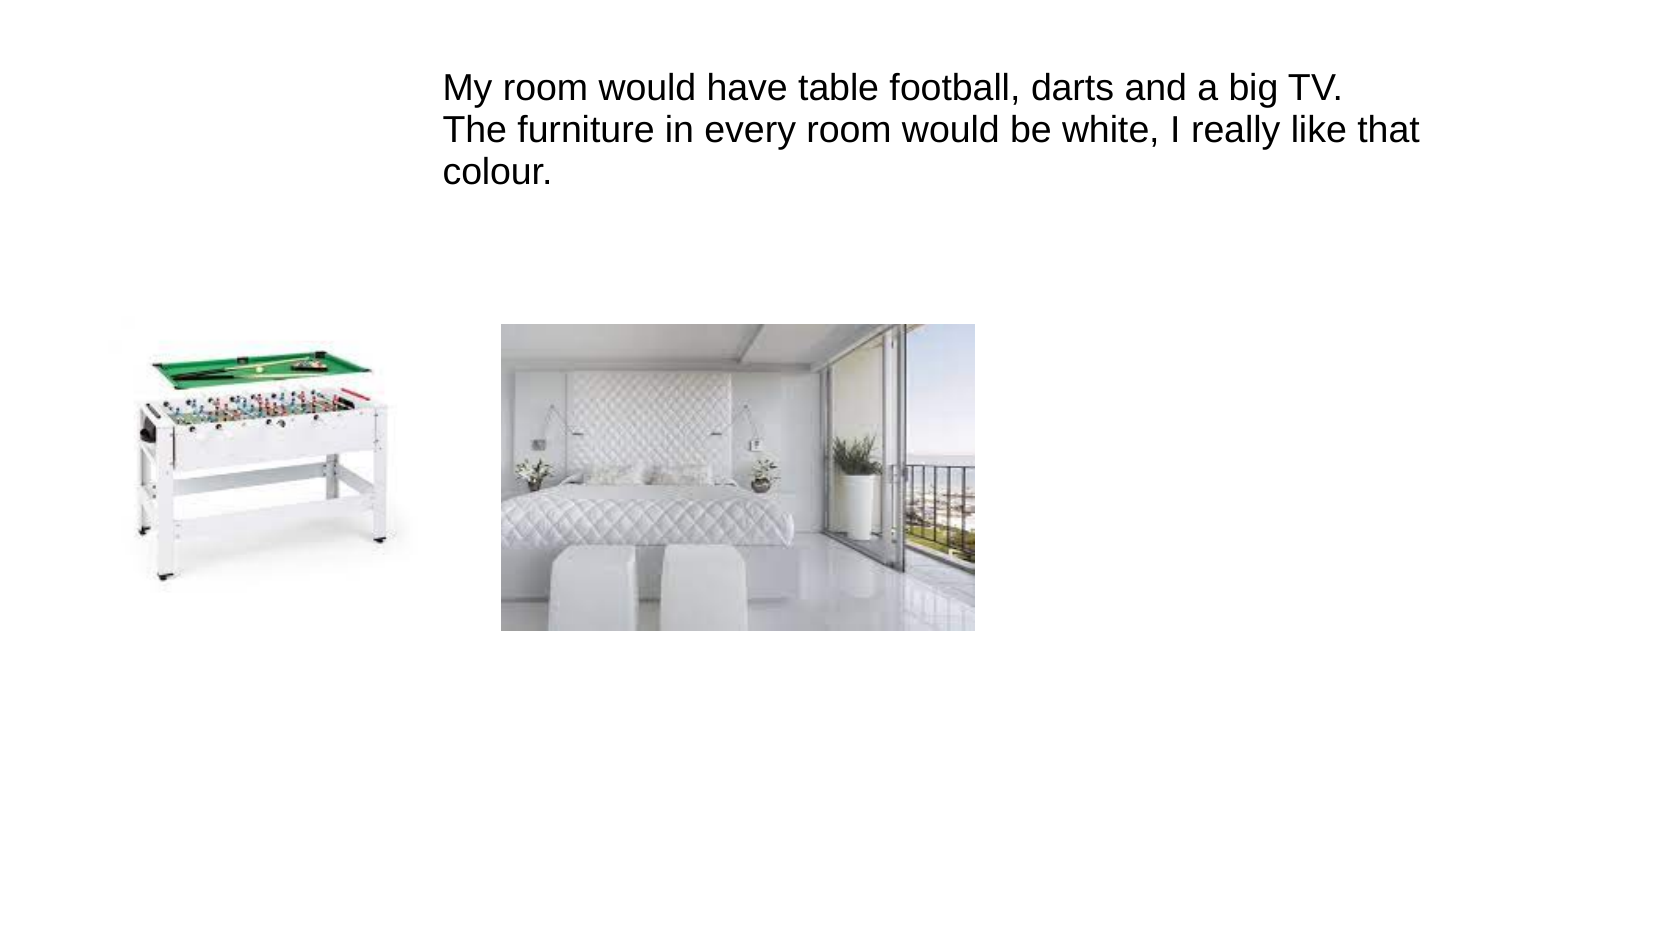

My room would have table football, darts and a big TV.
The furniture in every room would be white, I really like that colour.